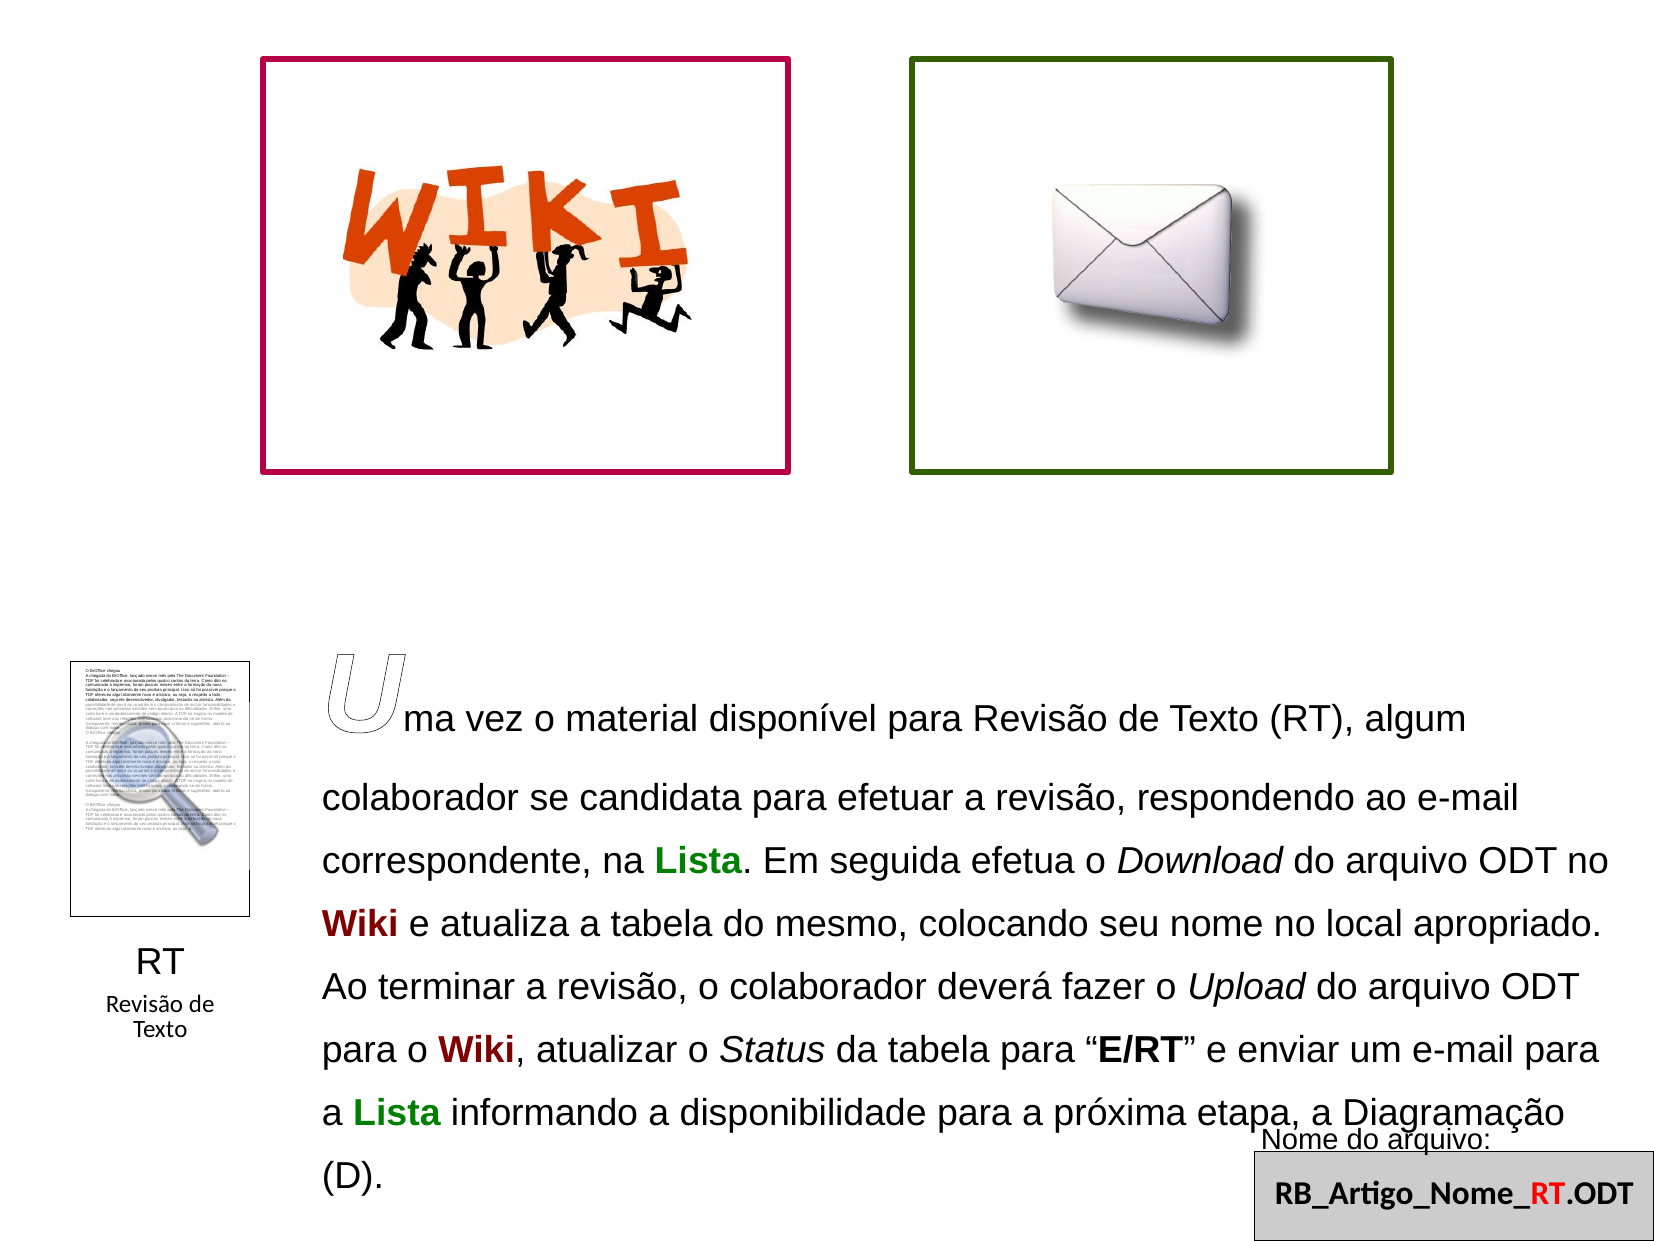

Uma vez o material disponível para Revisão de Texto (RT), algum colaborador se candidata para efetuar a revisão, respondendo ao e-mail correspondente, na Lista. Em seguida efetua o Download do arquivo ODT no Wiki e atualiza a tabela do mesmo, colocando seu nome no local apropriado.
Ao terminar a revisão, o colaborador deverá fazer o Upload do arquivo ODT para o Wiki, atualizar o Status da tabela para “E/RT” e enviar um e-mail para a Lista informando a disponibilidade para a próxima etapa, a Diagramação (D).
O BrOffice chegou
A chegada do BrOffice, lançado nesse mês pela The Document Foundation – TDF foi celebrada e ovacionada pelos quatro cantos da terra. Como dito no comunicado à imprensa, foram poucos meses entre a formação da nova fundação e o lançamento do seu produto principal. Isso só foi possível porque o TDF ofereceu algo totalmente novo e atrativo, ou seja, o respeito a todo colaborador, seja ele desenvolvedor, divulgador, testador ou ativista. Além da possibilidade de ouvir os usuários e o compromisso de incluir funcionalidades e correções nas próximas versões sem burocracia ou dificuldades. Enfim, uma suíte livre e verdadeiramente de código aberto. A TDF se inspira no modelo de software livre nas relações institucionais posicionando-se de forma transparente, meritocrática, pronta para ouvir críticas e sugestões, aberta ao diálogo com todos.
O BrOffice chegou
A chegada do BrOffice, lançado nesse mês pela The Document Foundation – TDF foi celebrada e ovacionada pelos quatro cantos da terra. Como dito no comunicado à imprensa, foram poucos meses entre a formação da nova fundação e o lançamento do seu produto principal. Isso só foi possível porque o TDF ofereceu algo totalmente novo e atrativo, ou seja, o respeito a todo colaborador, seja ele desenvolvedor, divulgador, testador ou ativista. Além da possibilidade de ouvir os usuários e o compromisso de incluir funcionalidades e correções nas próximas versões sem burocracia ou dificuldades. Enfim, uma suíte livre e verdadeiramente de código aberto. A TDF se inspira no modelo de software livre nas relações institucionais posicionando-se de forma transparente, meritocrática, pronta para ouvir críticas e sugestões, aberta ao diálogo com todos.
O BrOffice chegou
A chegada do BrOffice, lançado nesse mês pela The Document Foundation – TDF foi celebrada e ovacionada pelos quatro cantos da terra. Como dito no comunicado à imprensa, foram poucos meses entre a formação da nova fundação e o lançamento do seu produto principal. Isso só foi possível porque o TDF ofereceu algo totalmente novo e atrativo, ou seja, o
RT
Revisão de Texto
Nome do arquivo:
RB_Artigo_Nome_RT.ODT